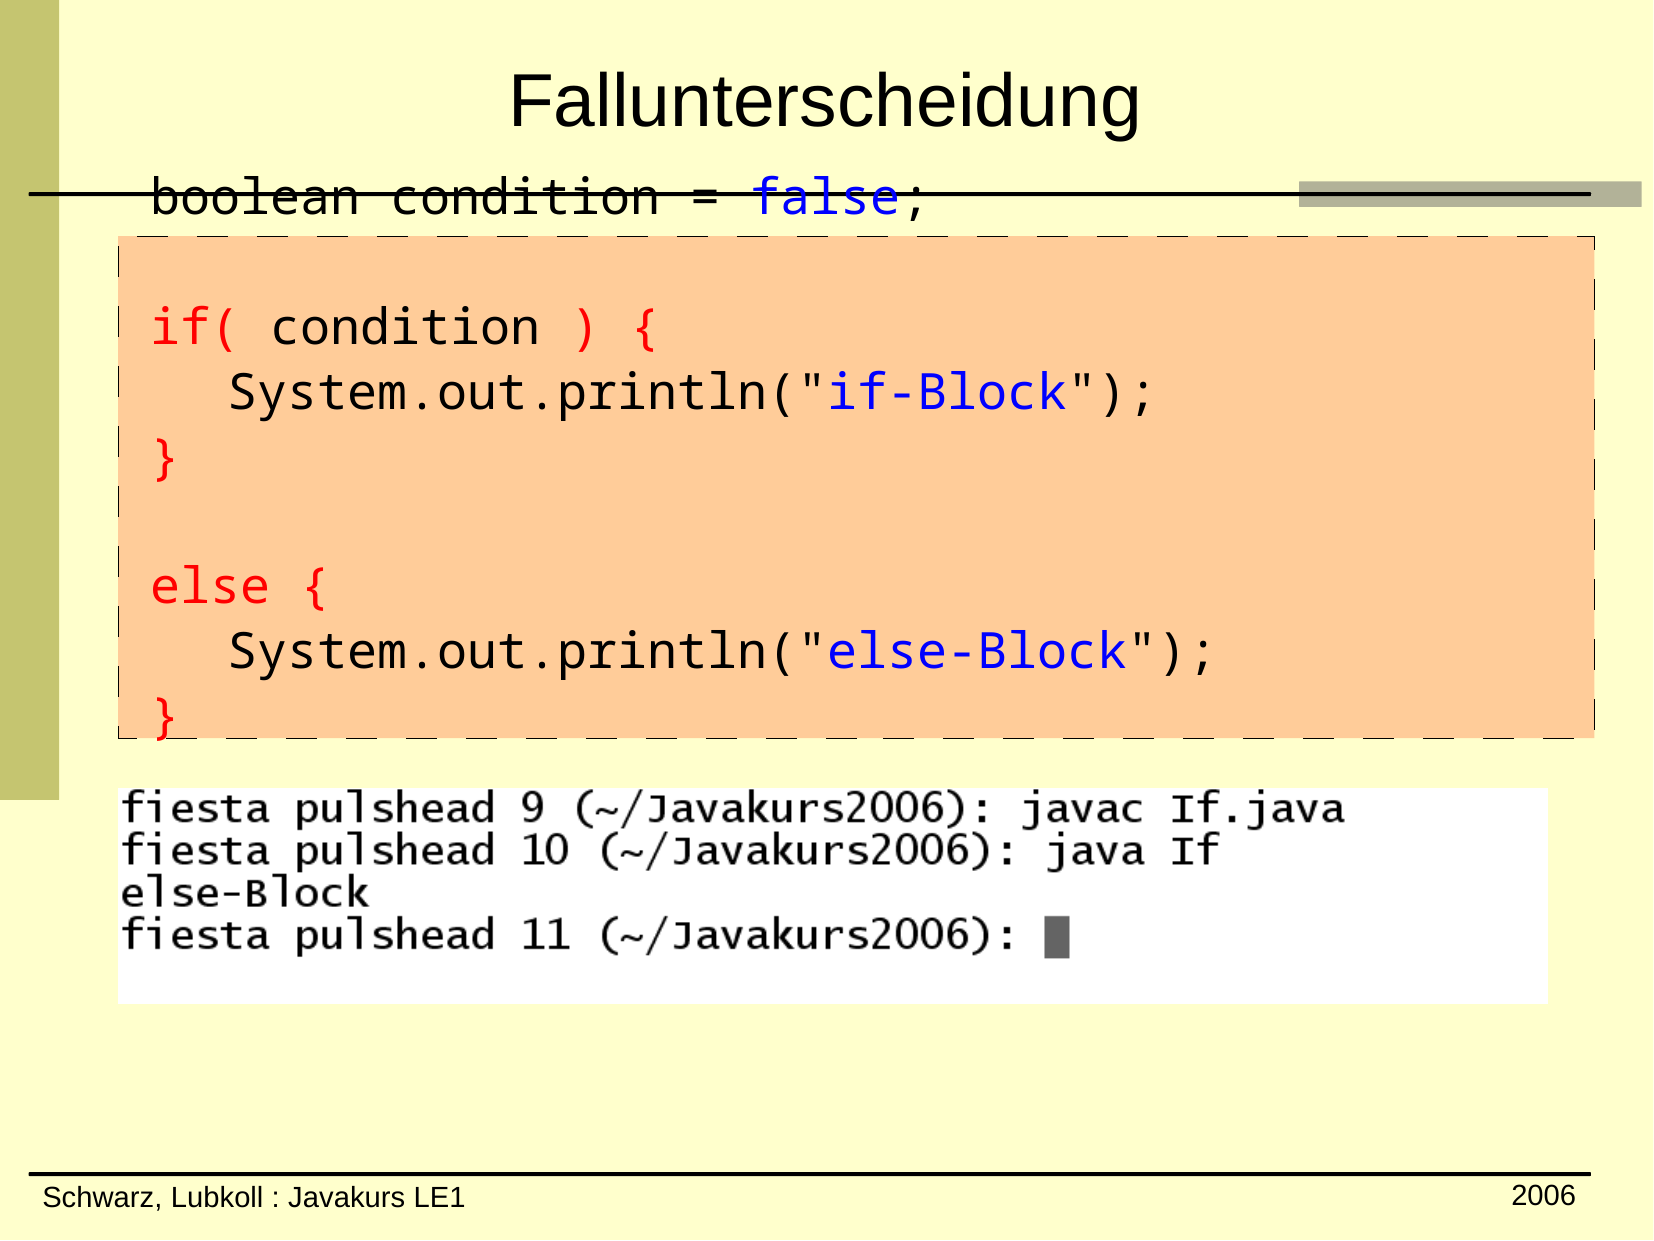

# Fallunterscheidung
boolean condition = false;
if( condition ) {
System.out.println("if-Block");
}
else {
System.out.println("else-Block");
}